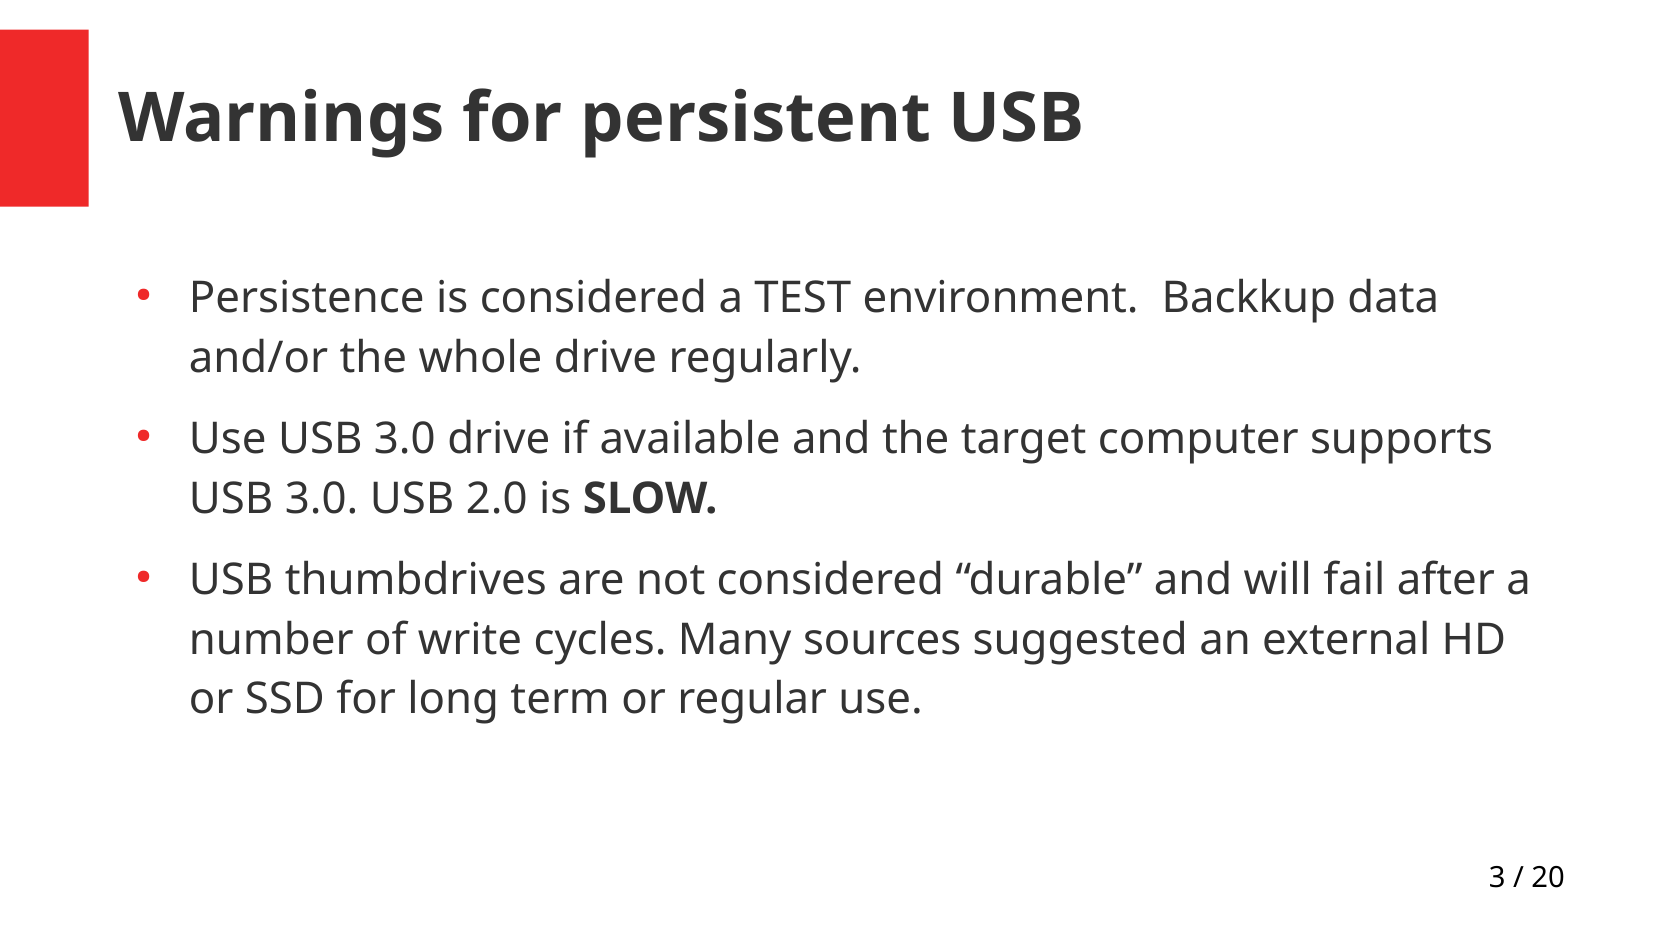

# Warnings for persistent USB
Persistence is considered a TEST environment. Backkup data and/or the whole drive regularly.
Use USB 3.0 drive if available and the target computer supports USB 3.0. USB 2.0 is SLOW.
USB thumbdrives are not considered “durable” and will fail after a number of write cycles. Many sources suggested an external HD or SSD for long term or regular use.
3